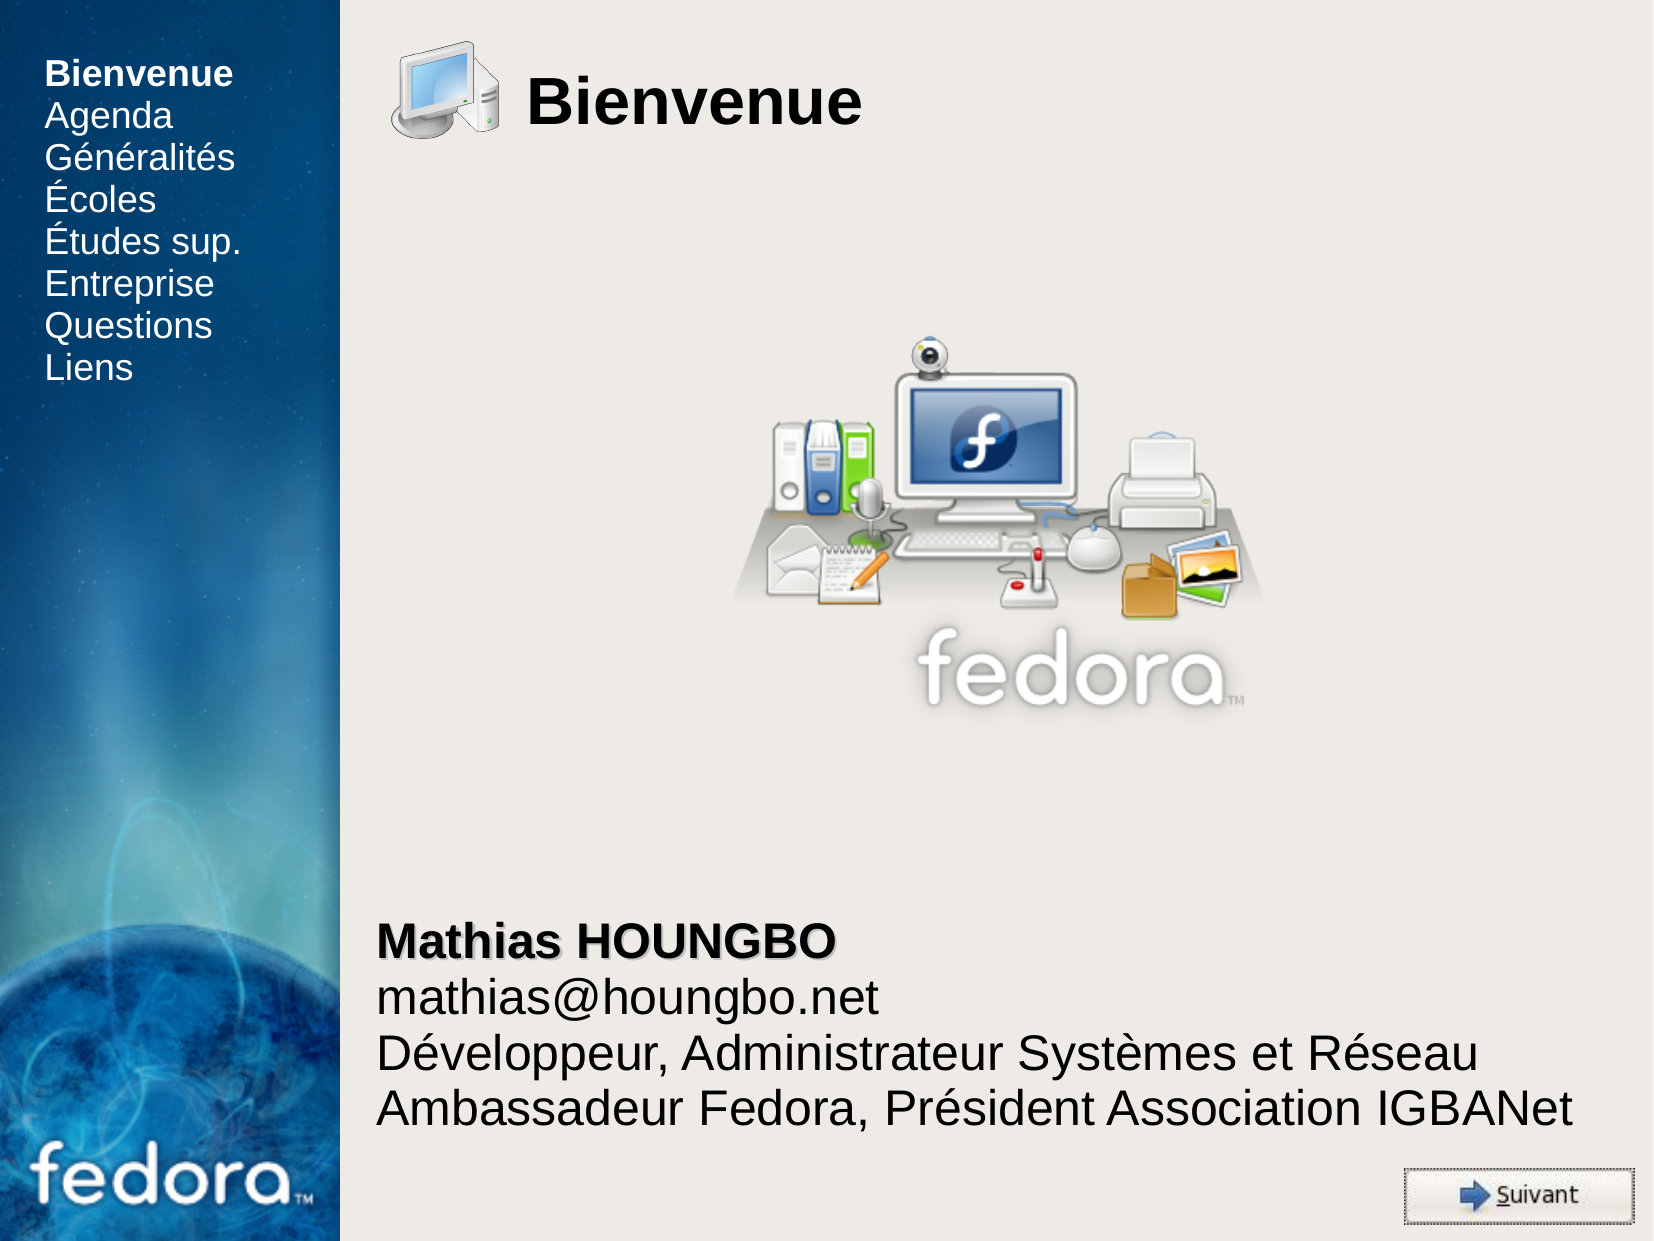

Bienvenue
Agenda
Généralités
Écoles
Études sup.
Entreprise
Questions
Liens
# Agenda
Bienvenue
Mathias HOUNGBO
mathias@houngbo.net
Développeur, Administrateur Systèmes et Réseau
Ambassadeur Fedora, Président Association IGBANet